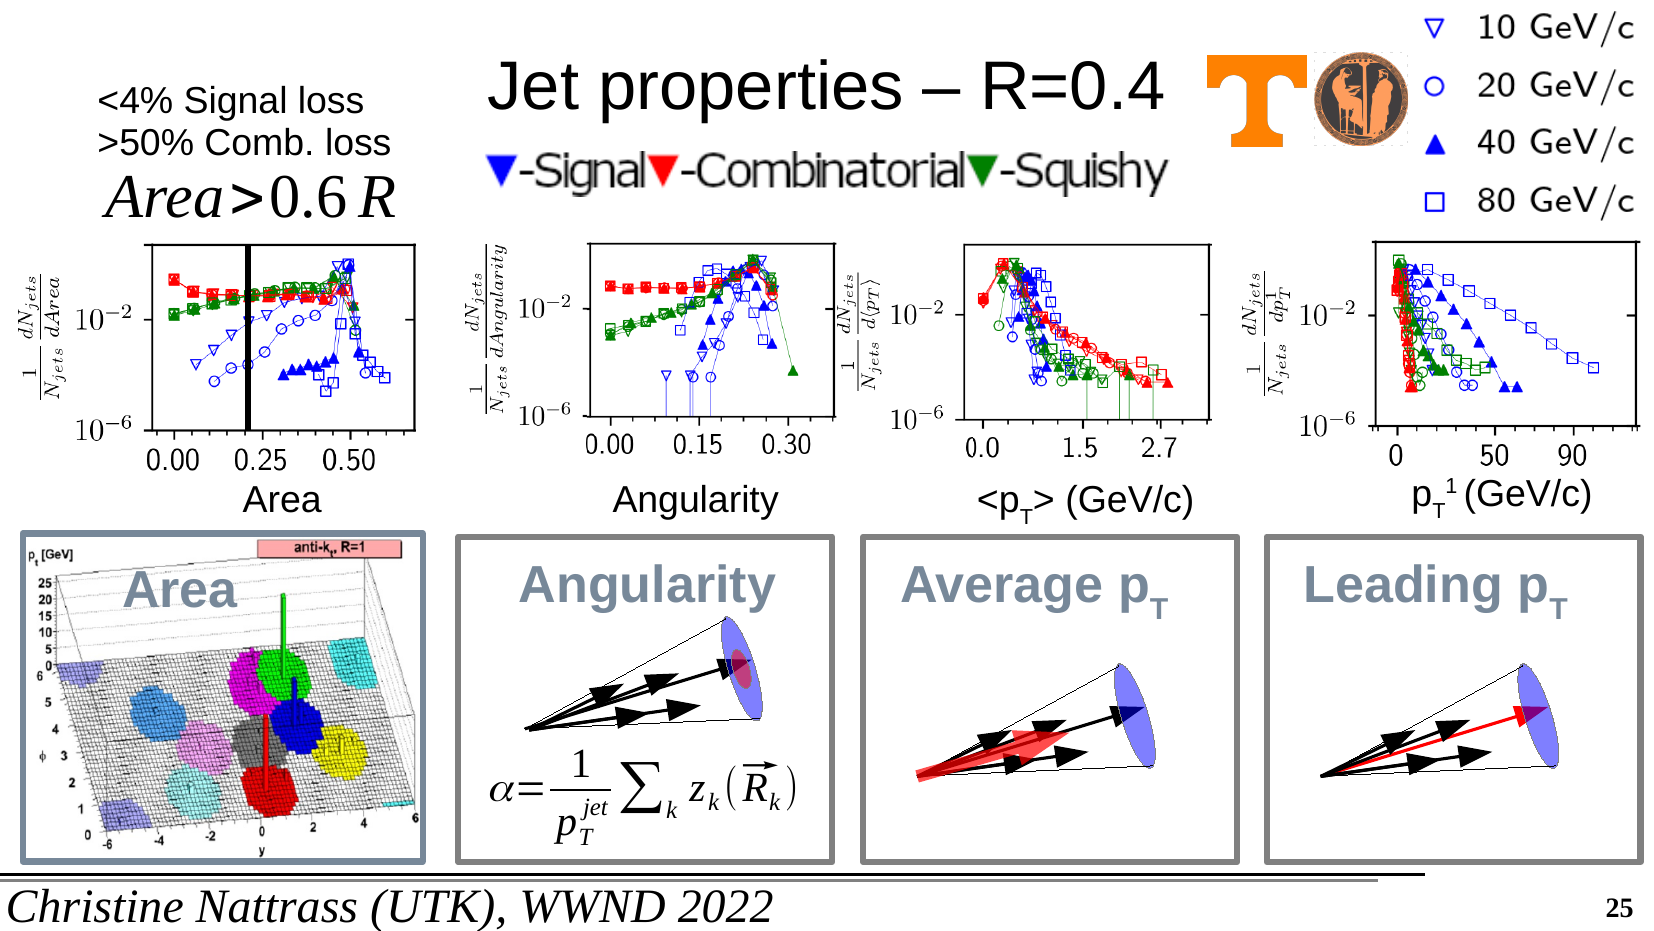

# Jet properties – R=0.4
<4% Signal loss
>50% Comb. loss
pT1 (GeV/c)
Angularity
Area
<pT> (GeV/c)
Area
Angularity
Average pT
Leading pT